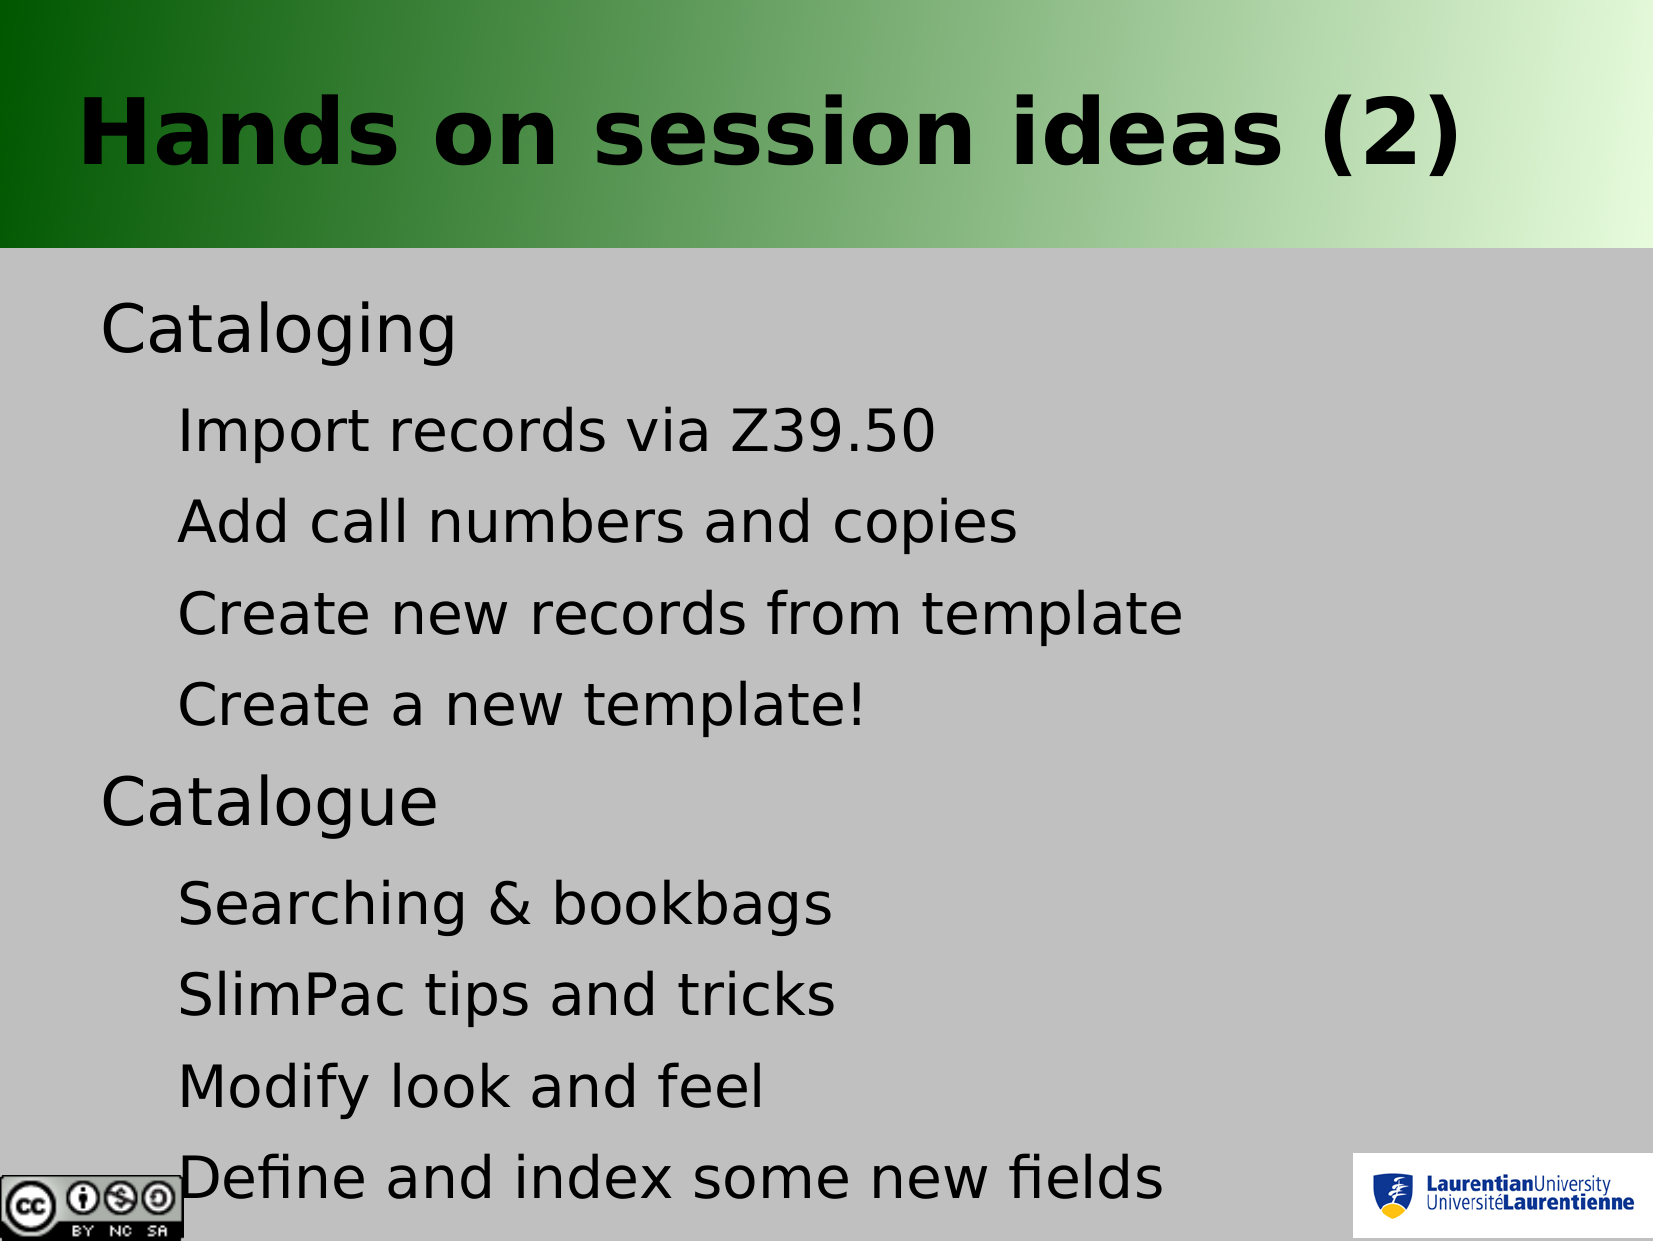

# Hands on session ideas (2)
Cataloging
Import records via Z39.50
Add call numbers and copies
Create new records from template
Create a new template!
Catalogue
Searching & bookbags
SlimPac tips and tricks
Modify look and feel
Define and index some new fields